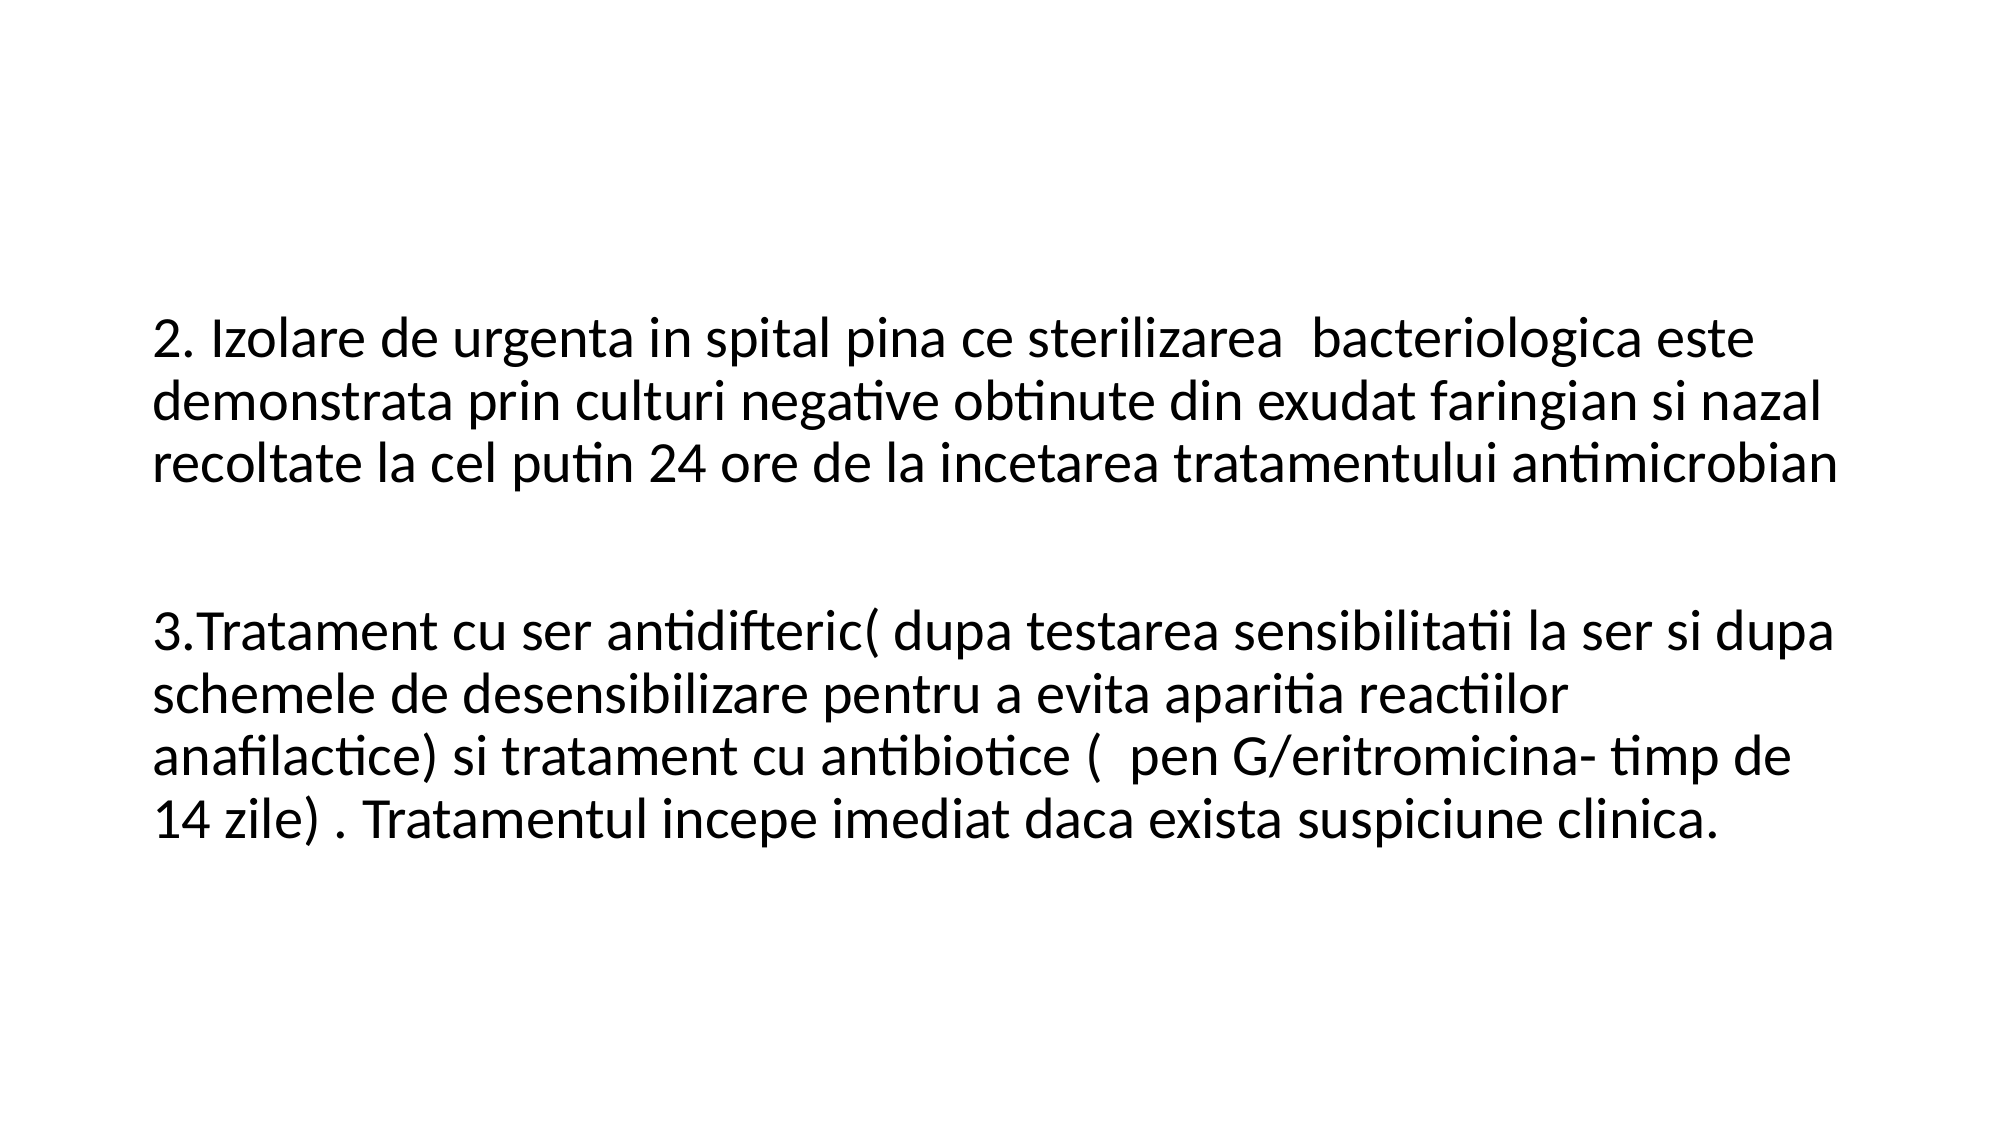

#
2. Izolare de urgenta in spital pina ce sterilizarea bacteriologica este demonstrata prin culturi negative obtinute din exudat faringian si nazal recoltate la cel putin 24 ore de la incetarea tratamentului antimicrobian
3.Tratament cu ser antidifteric( dupa testarea sensibilitatii la ser si dupa schemele de desensibilizare pentru a evita aparitia reactiilor anafilactice) si tratament cu antibiotice ( pen G/eritromicina- timp de 14 zile) . Tratamentul incepe imediat daca exista suspiciune clinica.